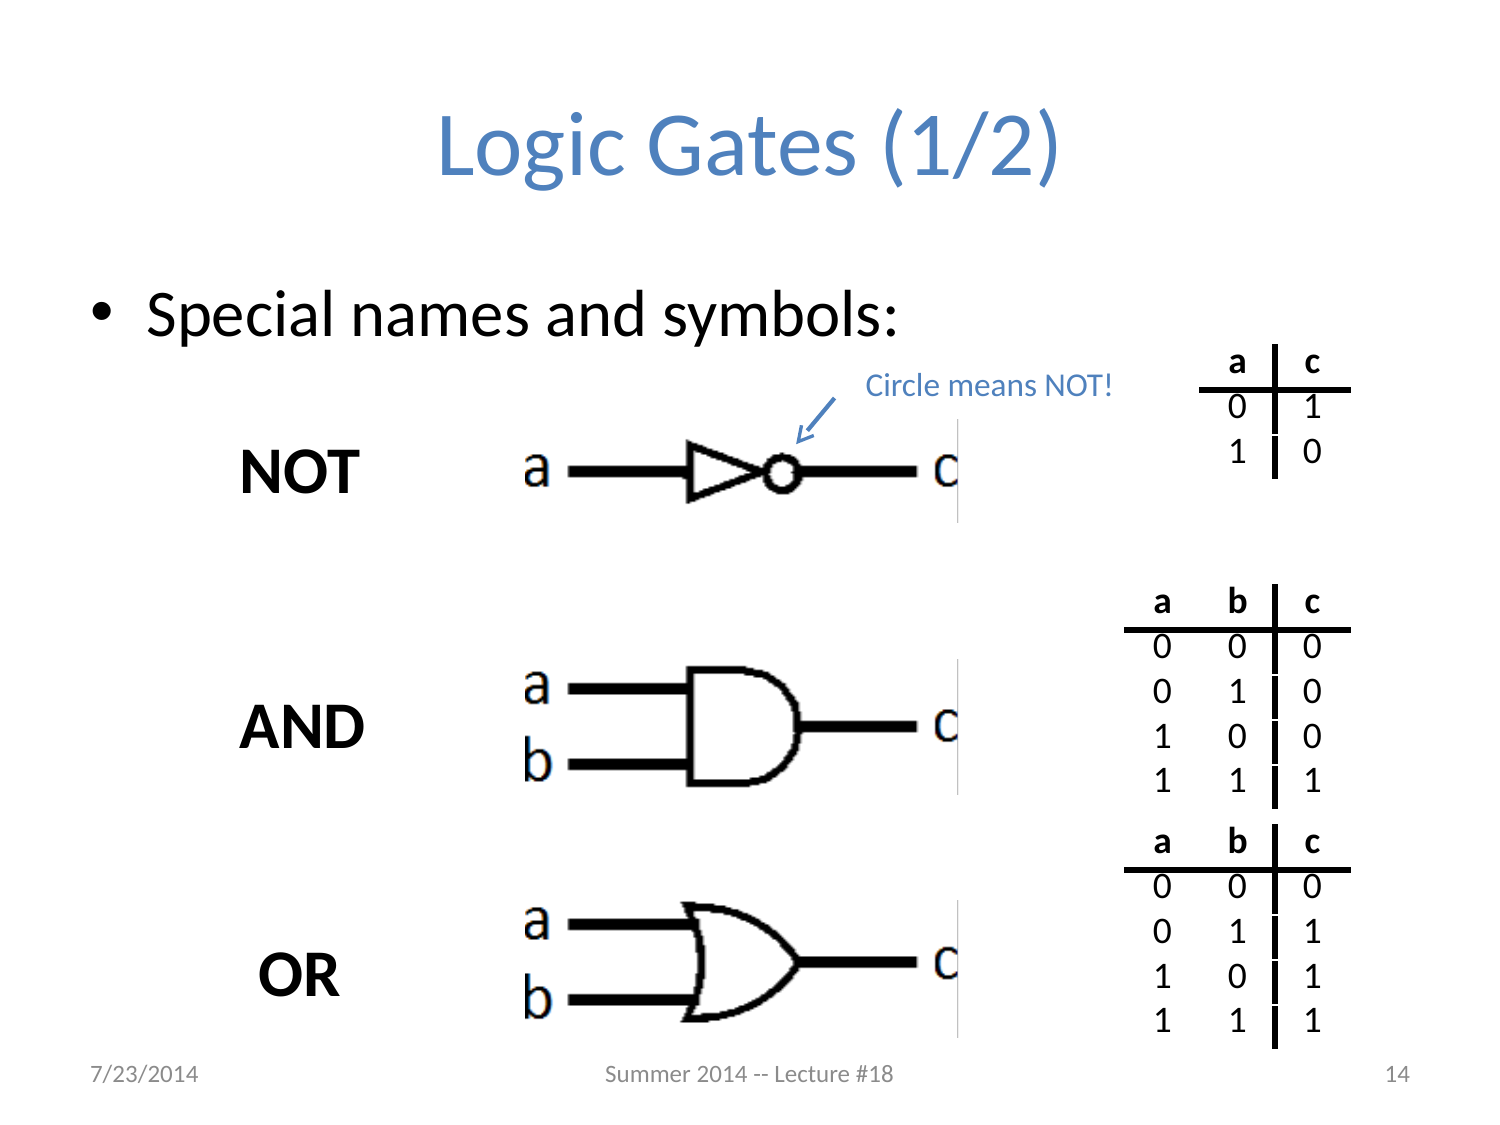

# Logic Gates (1/2)
Special names and symbols:
| a | c |
| --- | --- |
| 0 | 1 |
| 1 | 0 |
Circle means NOT!
NOT
| a | b | c |
| --- | --- | --- |
| 0 | 0 | 0 |
| 0 | 1 | 0 |
| 1 | 0 | 0 |
| 1 | 1 | 1 |
AND
| a | b | c |
| --- | --- | --- |
| 0 | 0 | 0 |
| 0 | 1 | 1 |
| 1 | 0 | 1 |
| 1 | 1 | 1 |
OR
7/23/2014
Summer 2014 -- Lecture #18